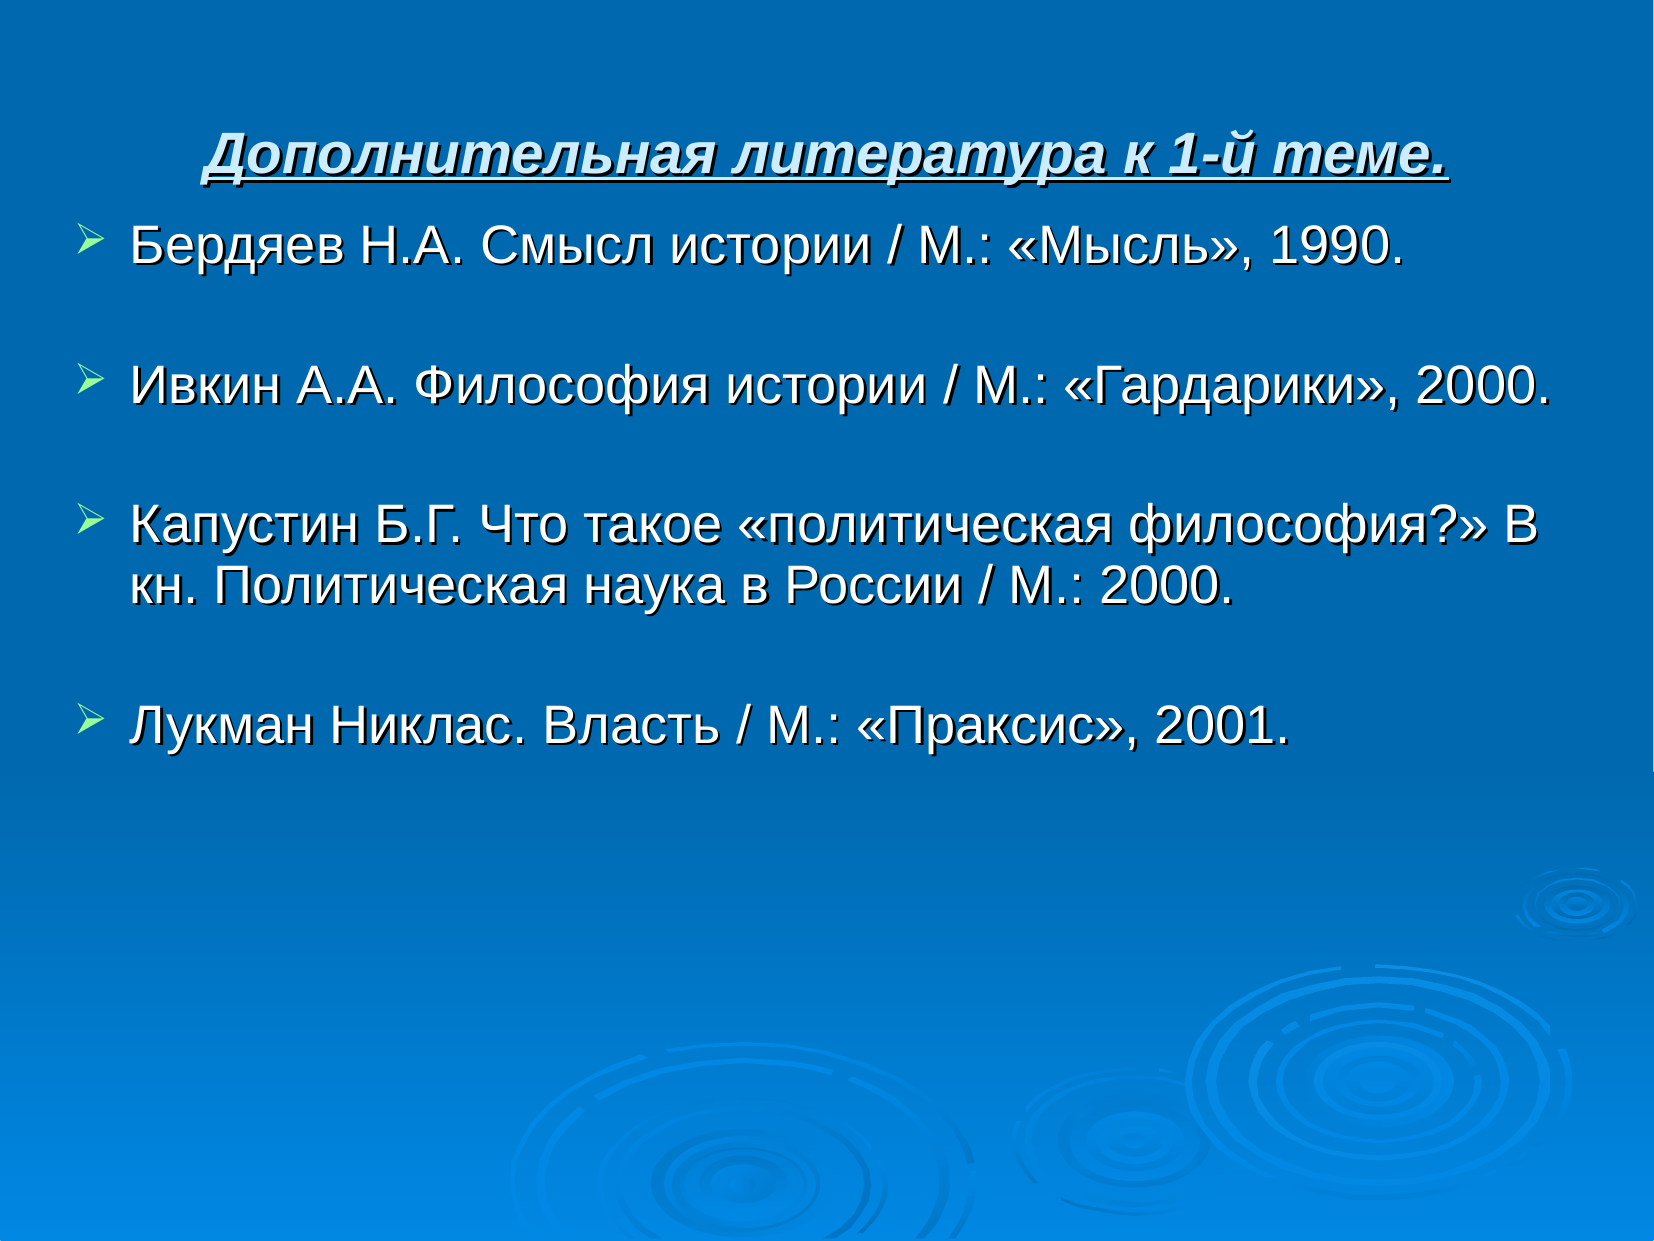

# Дополнительная литература к 1-й теме.
Бердяев Н.А. Смысл истории / М.: «Мысль», 1990.
Ивкин А.А. Философия истории / М.: «Гардарики», 2000.
Капустин Б.Г. Что такое «политическая философия?» В кн. Политическая наука в России / М.: 2000.
Лукман Никлас. Власть / М.: «Праксис», 2001.